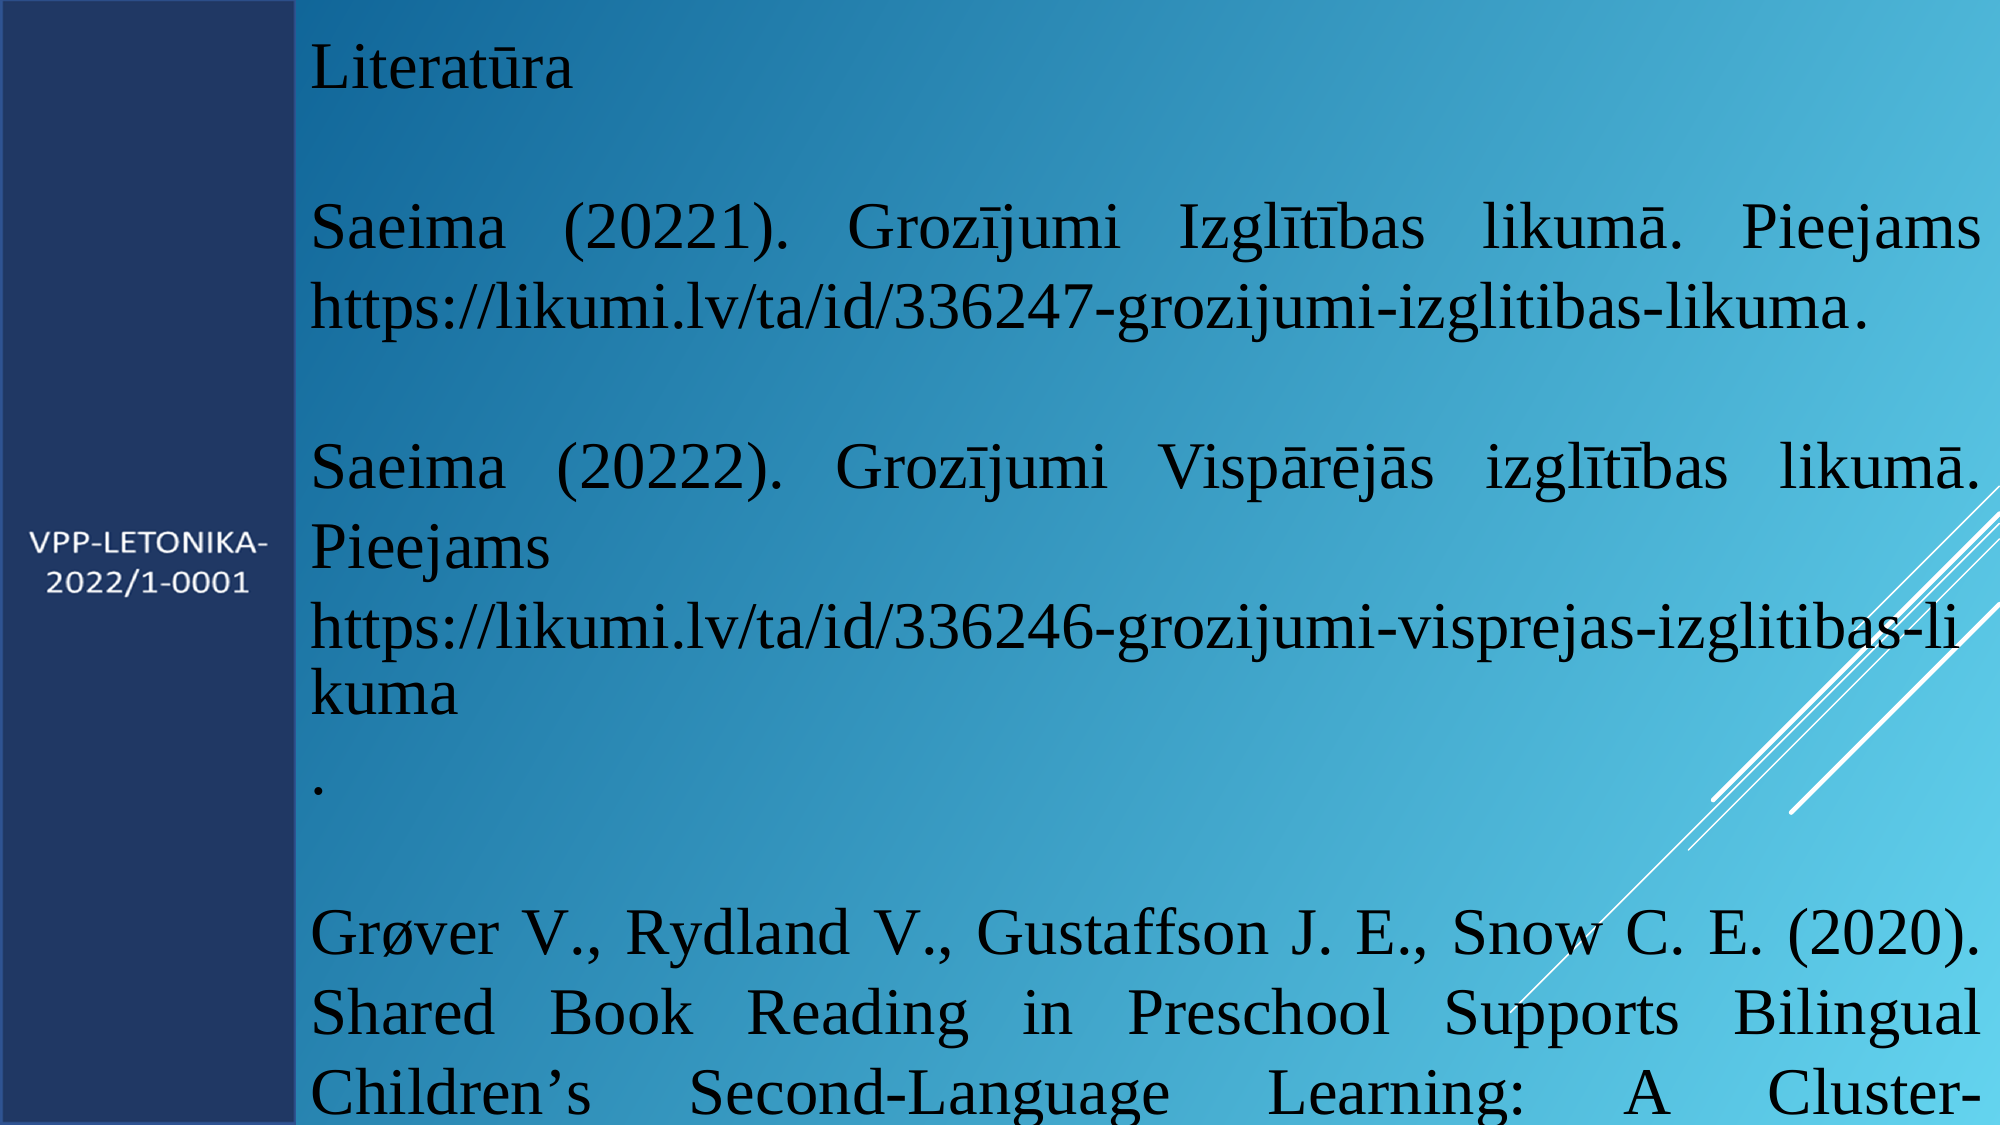

Literatūra
Saeima (20221). Grozījumi Izglītības likumā. Pieejams https://likumi.lv/ta/id/336247-grozijumi-izglitibas-likuma.
Saeima (20222). Grozījumi Vispārējās izglītības likumā. Pieejams https://likumi.lv/ta/id/336246-grozijumi-visprejas-izglitibas-likuma.
Grøver V., Rydland V., Gustaffson J. E., Snow C. E. (2020). Shared Book Reading in Preschool Supports Bilingual Children’s Second-Language Learning: A Cluster-Randomized Trial. Child Development,91 (6). 2192–2210.